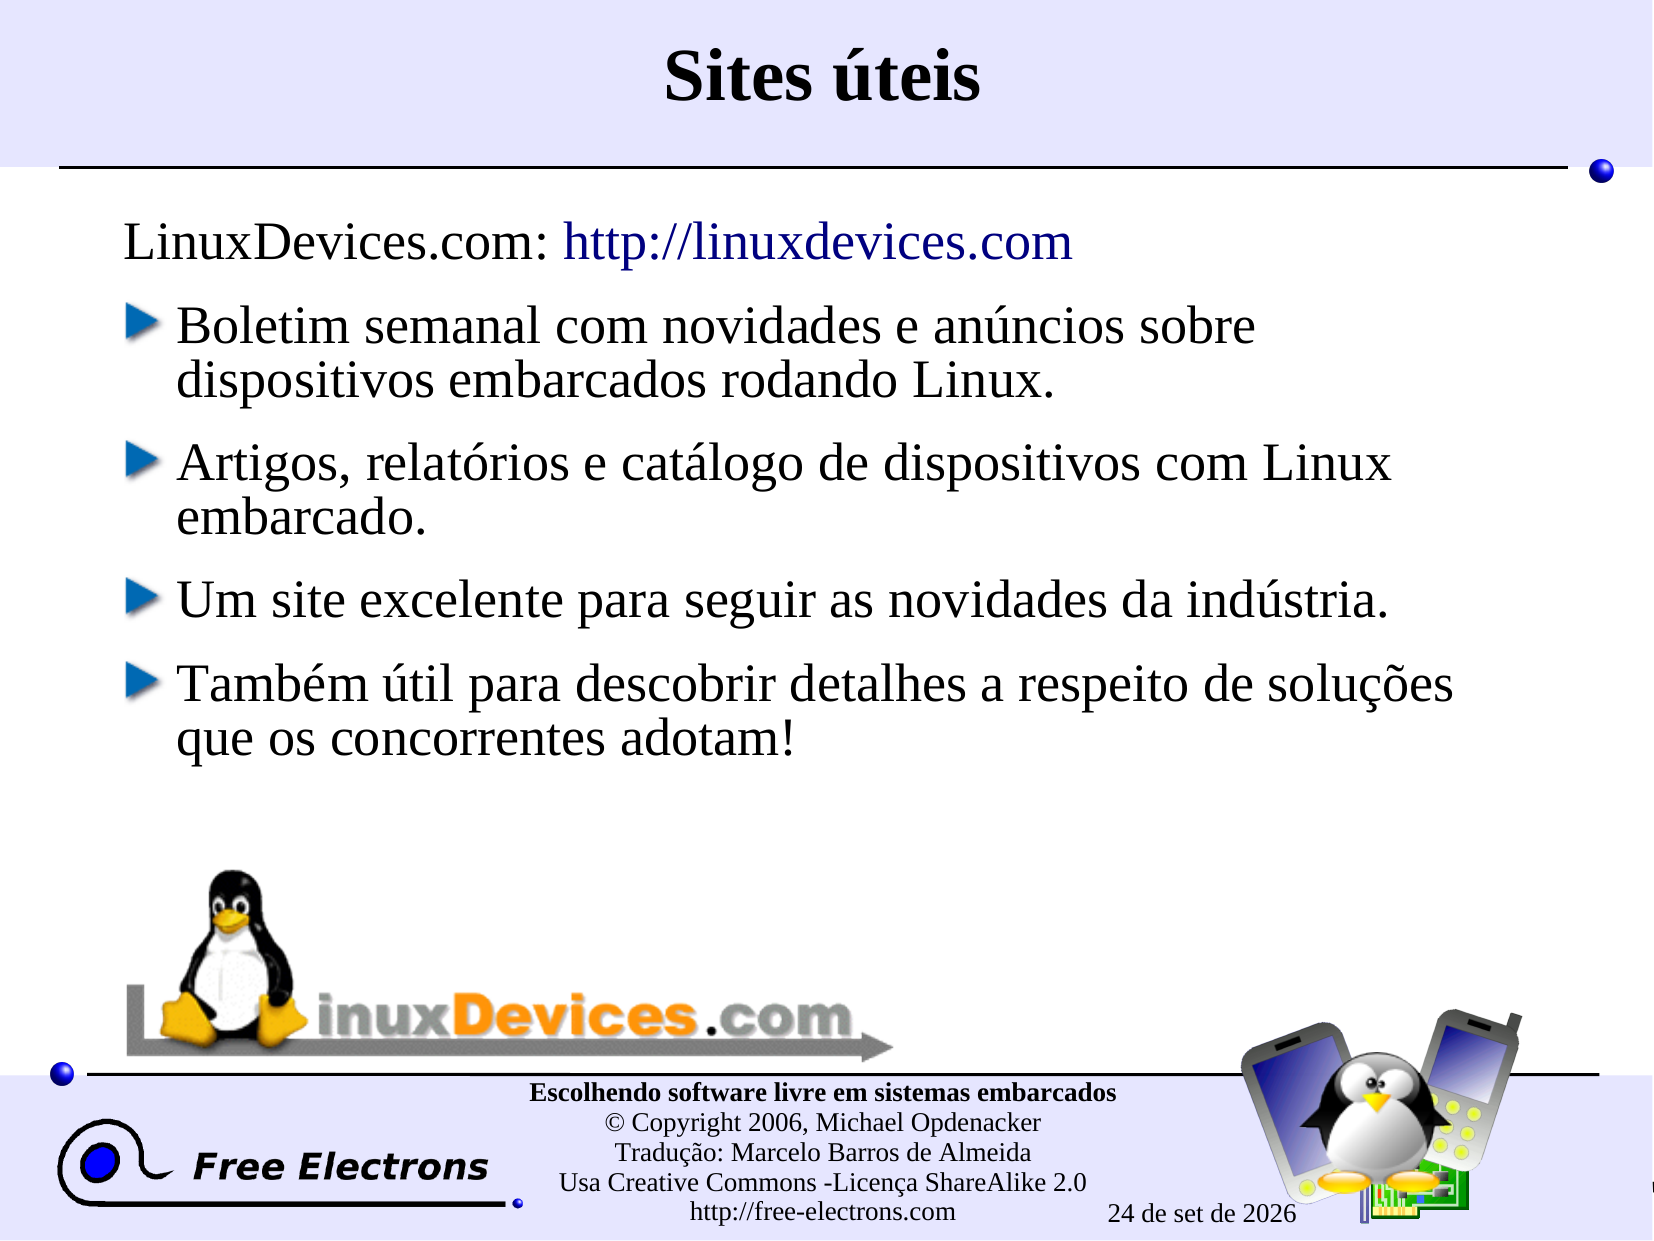

# Sites úteis
LinuxDevices.com: http://linuxdevices.com
Boletim semanal com novidades e anúncios sobre dispositivos embarcados rodando Linux.
Artigos, relatórios e catálogo de dispositivos com Linux embarcado.
Um site excelente para seguir as novidades da indústria.
Também útil para descobrir detalhes a respeito de soluções que os concorrentes adotam!